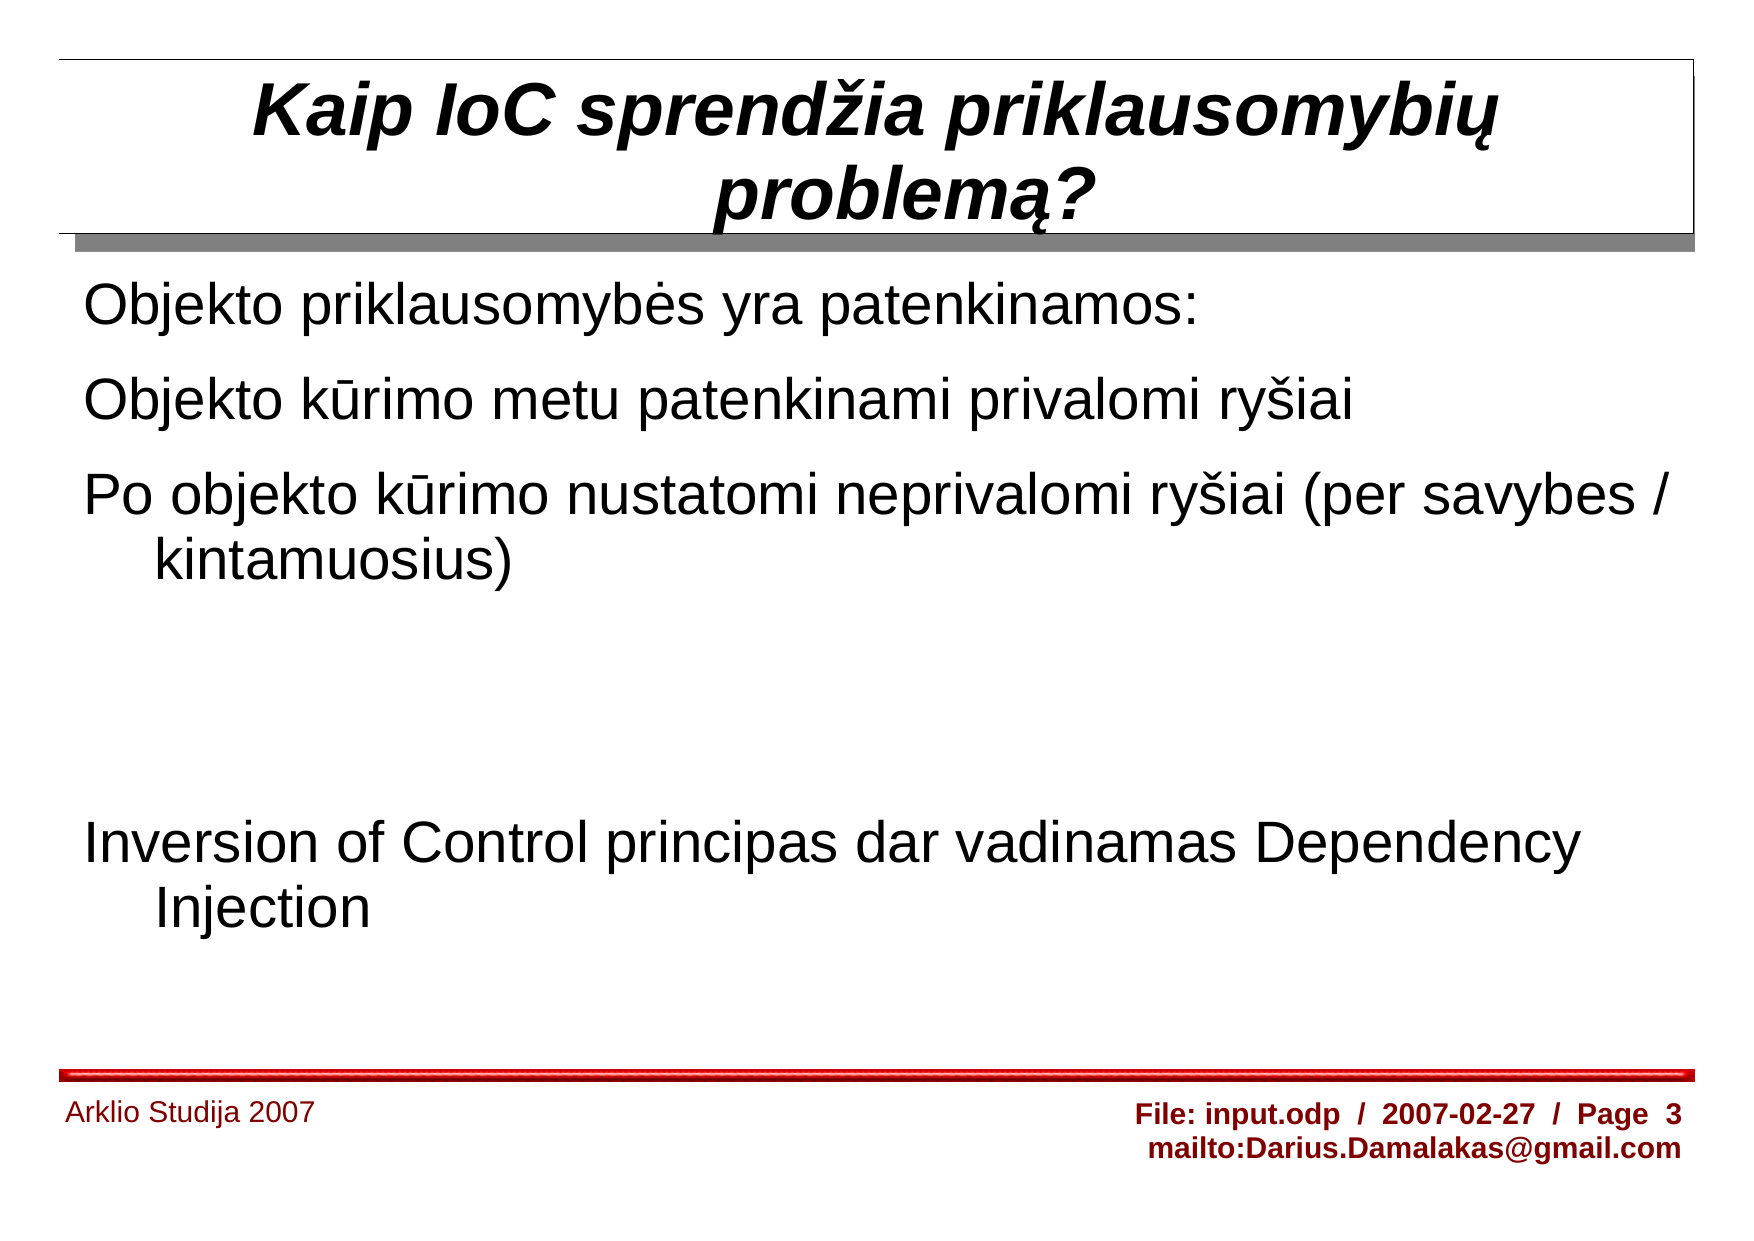

# Kaip IoC sprendžia priklausomybių problemą?
Objekto priklausomybės yra patenkinamos:
Objekto kūrimo metu patenkinami privalomi ryšiai
Po objekto kūrimo nustatomi neprivalomi ryšiai (per savybes / kintamuosius)
Inversion of Control principas dar vadinamas Dependency Injection